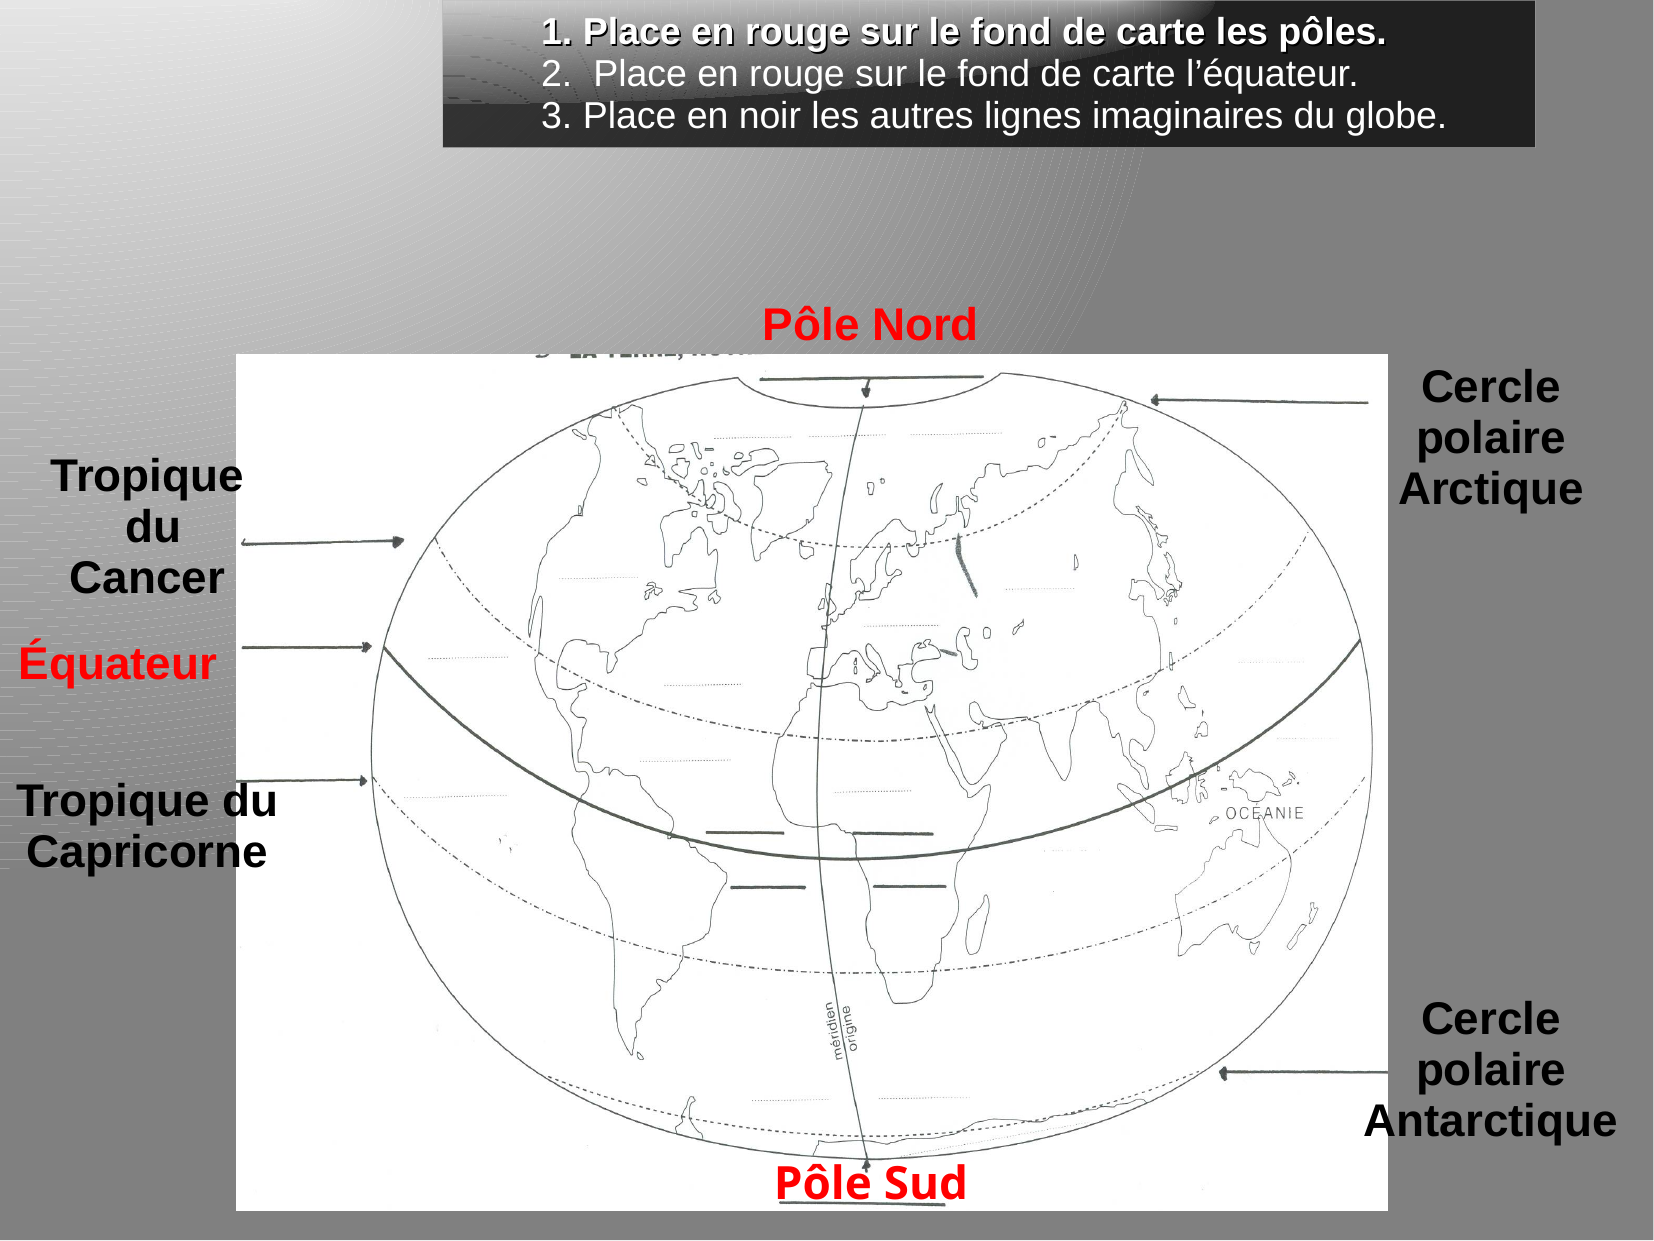

1. Place en rouge sur le fond de carte les pôles.
 2. Place en rouge sur le fond de carte l’équateur.
 3. Place en noir les autres lignes imaginaires du globe.
 COLLER LA FICHE n° 1.D
Pôle Nord
Cercle polaire
Arctique
Tropique
 du
Cancer
Équateur
Tropique du
Capricorne
Cercle polaire
Antarctique
Pôle Sud